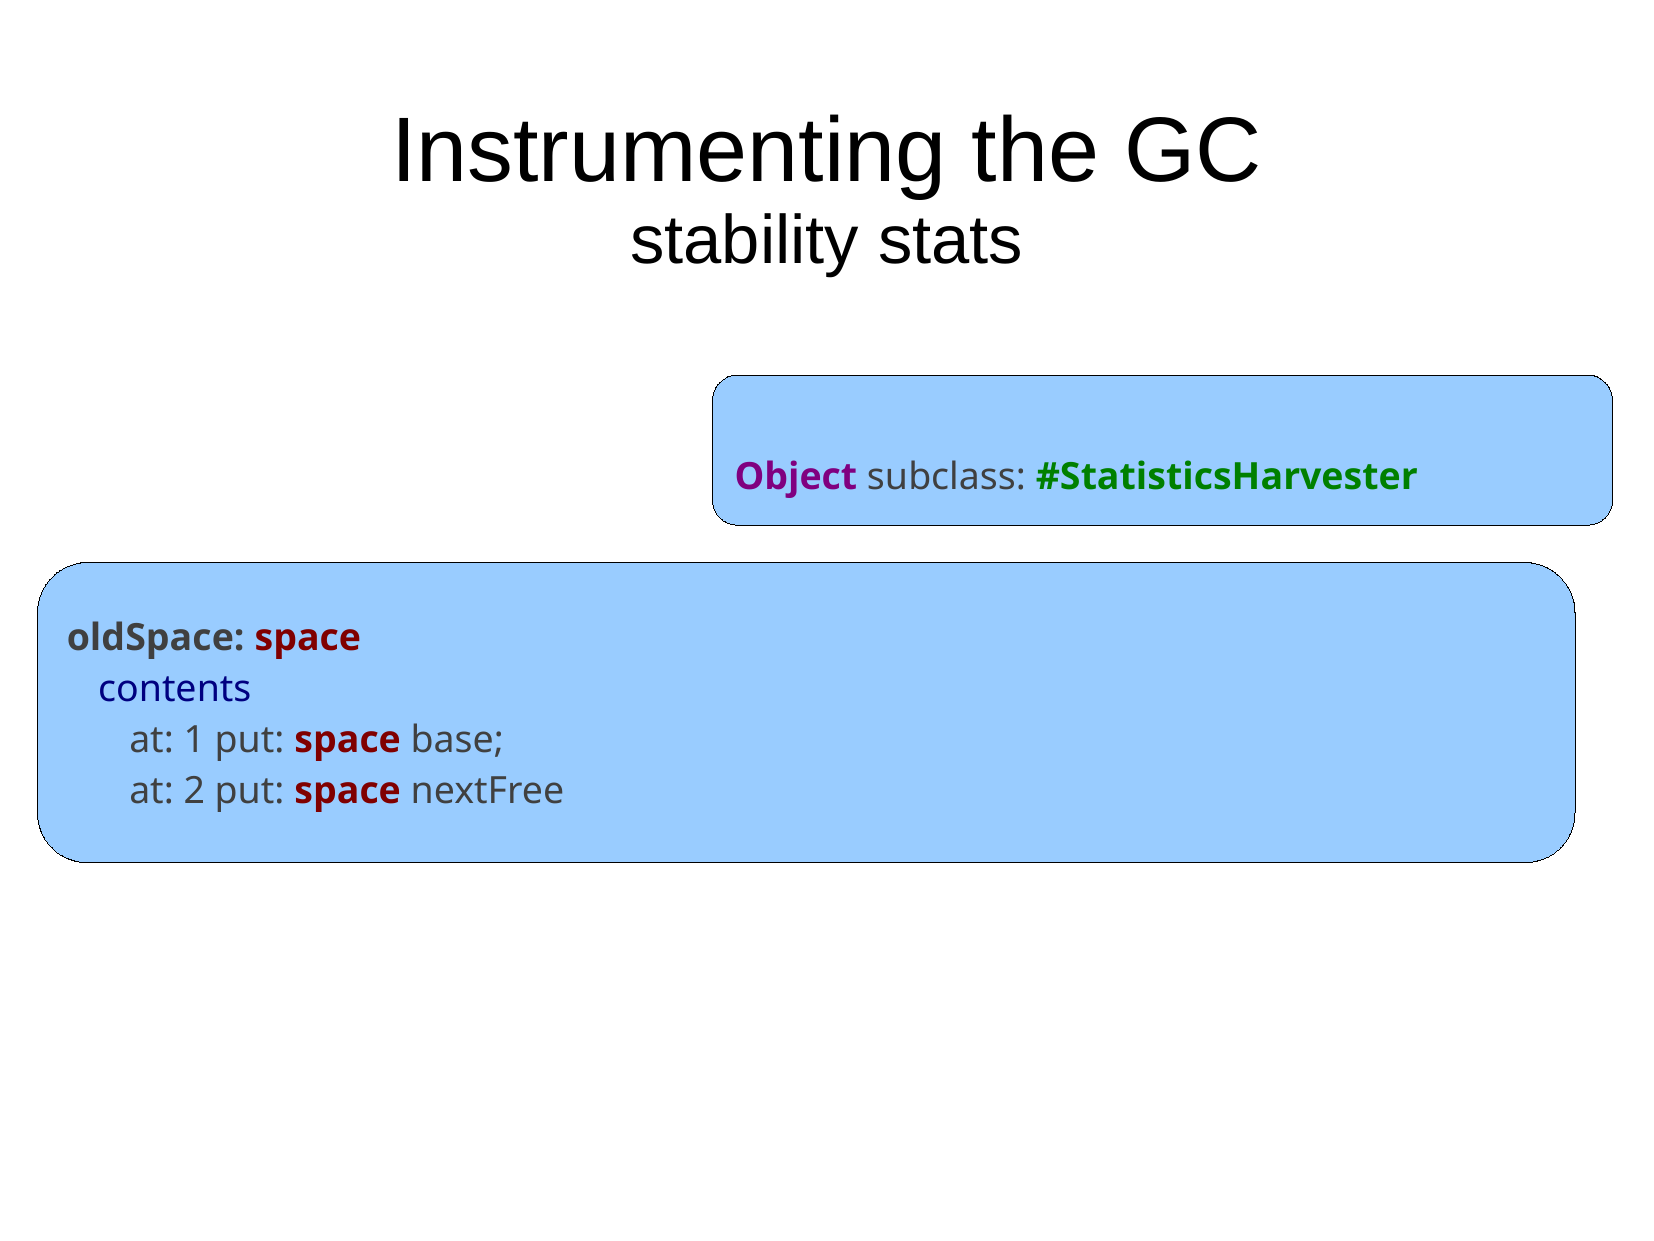

Instrumenting the GC
stability stats
Object subclass: #StatisticsHarvester
oldSpace: space
	contents
		at: 1 put: space base;
		at: 2 put: space nextFree